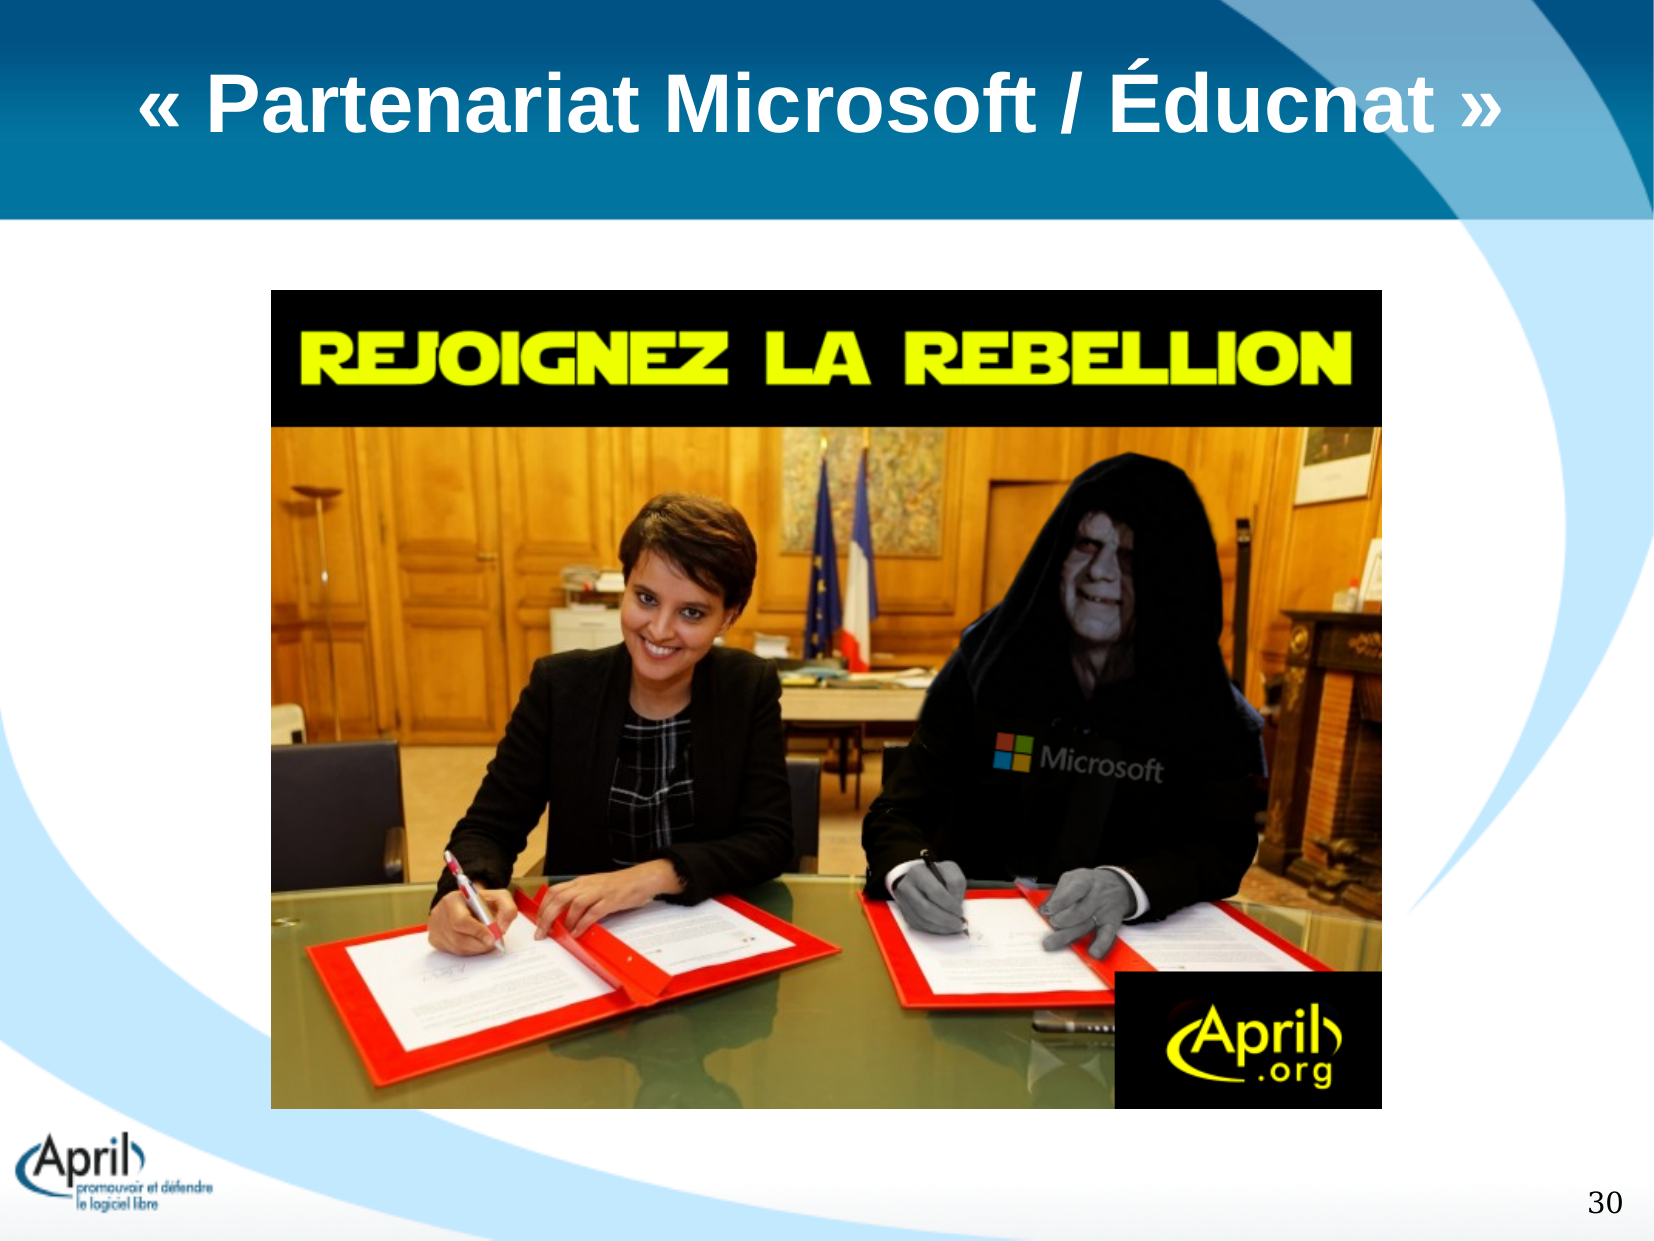

# « Partenariat Microsoft / Éducnat »
30